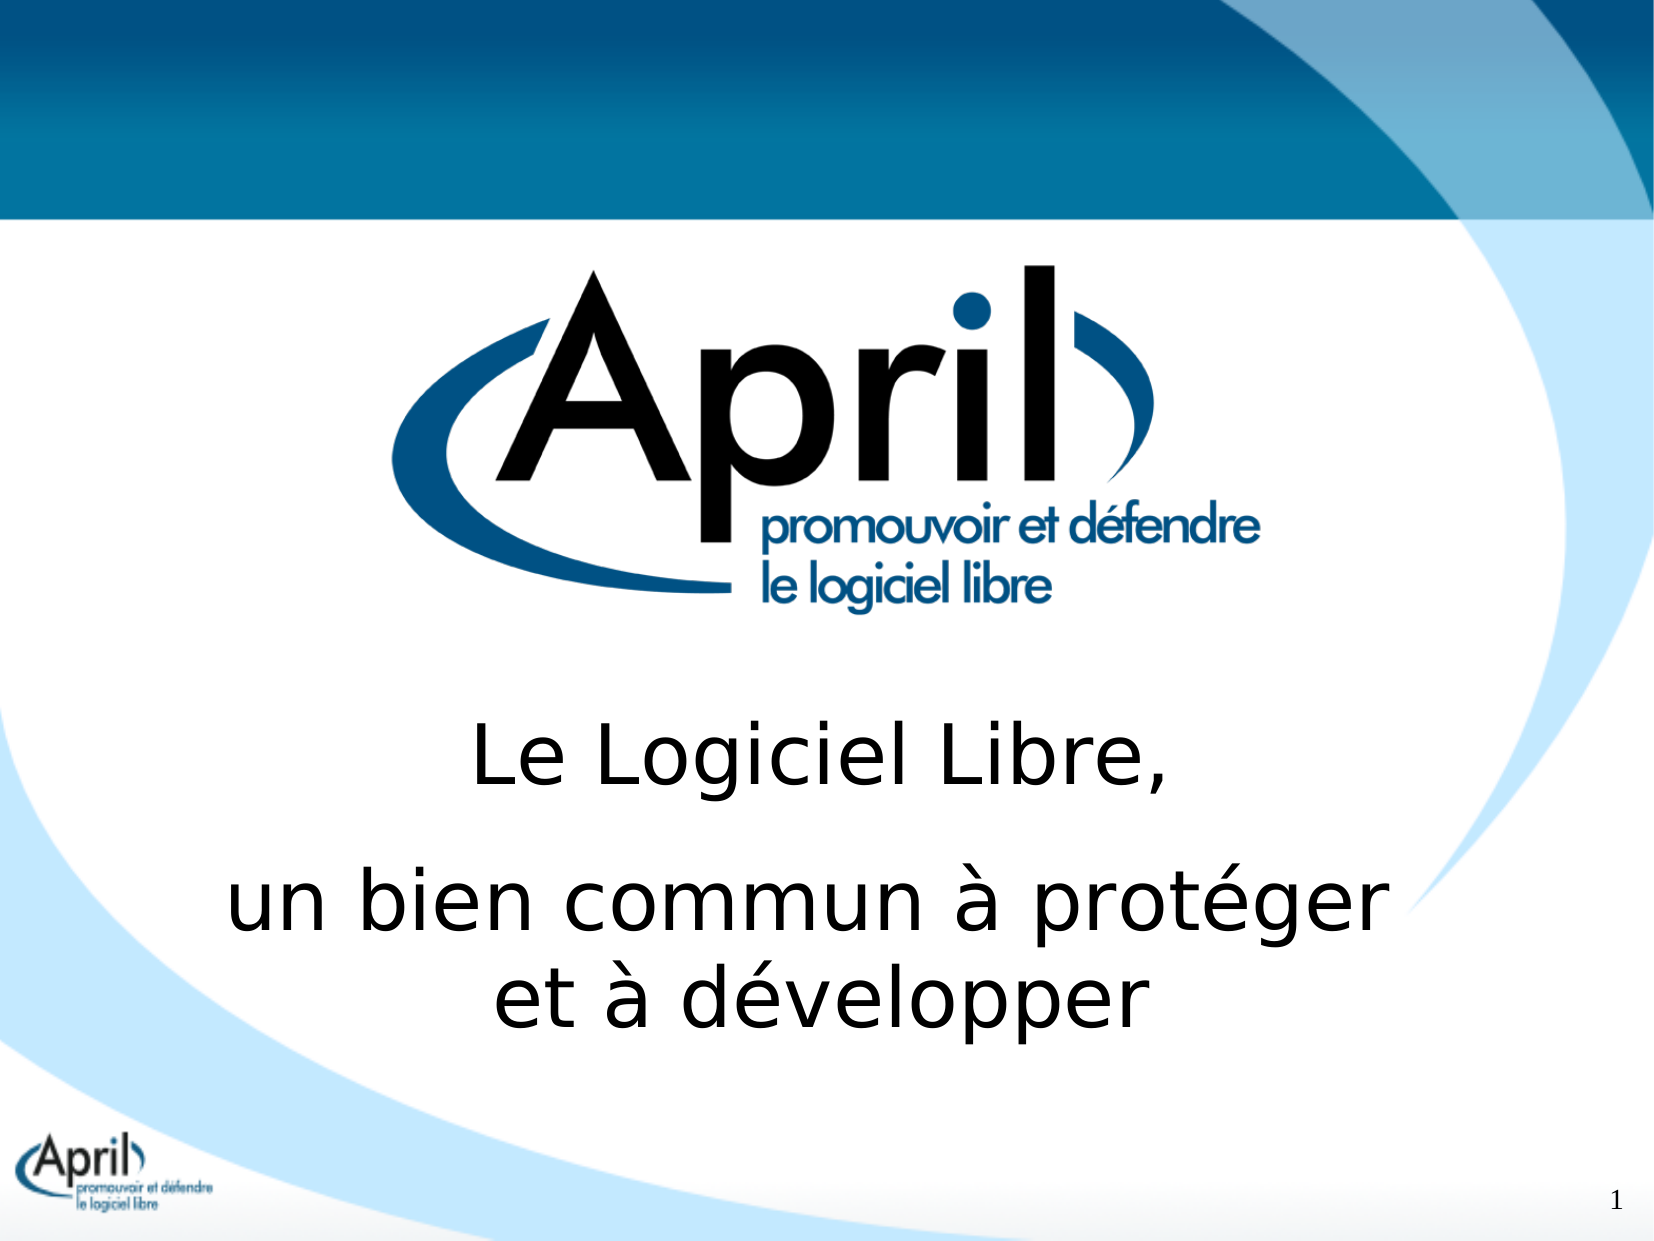

#
Le Logiciel Libre,
un bien commun à protéger
et à développer
1